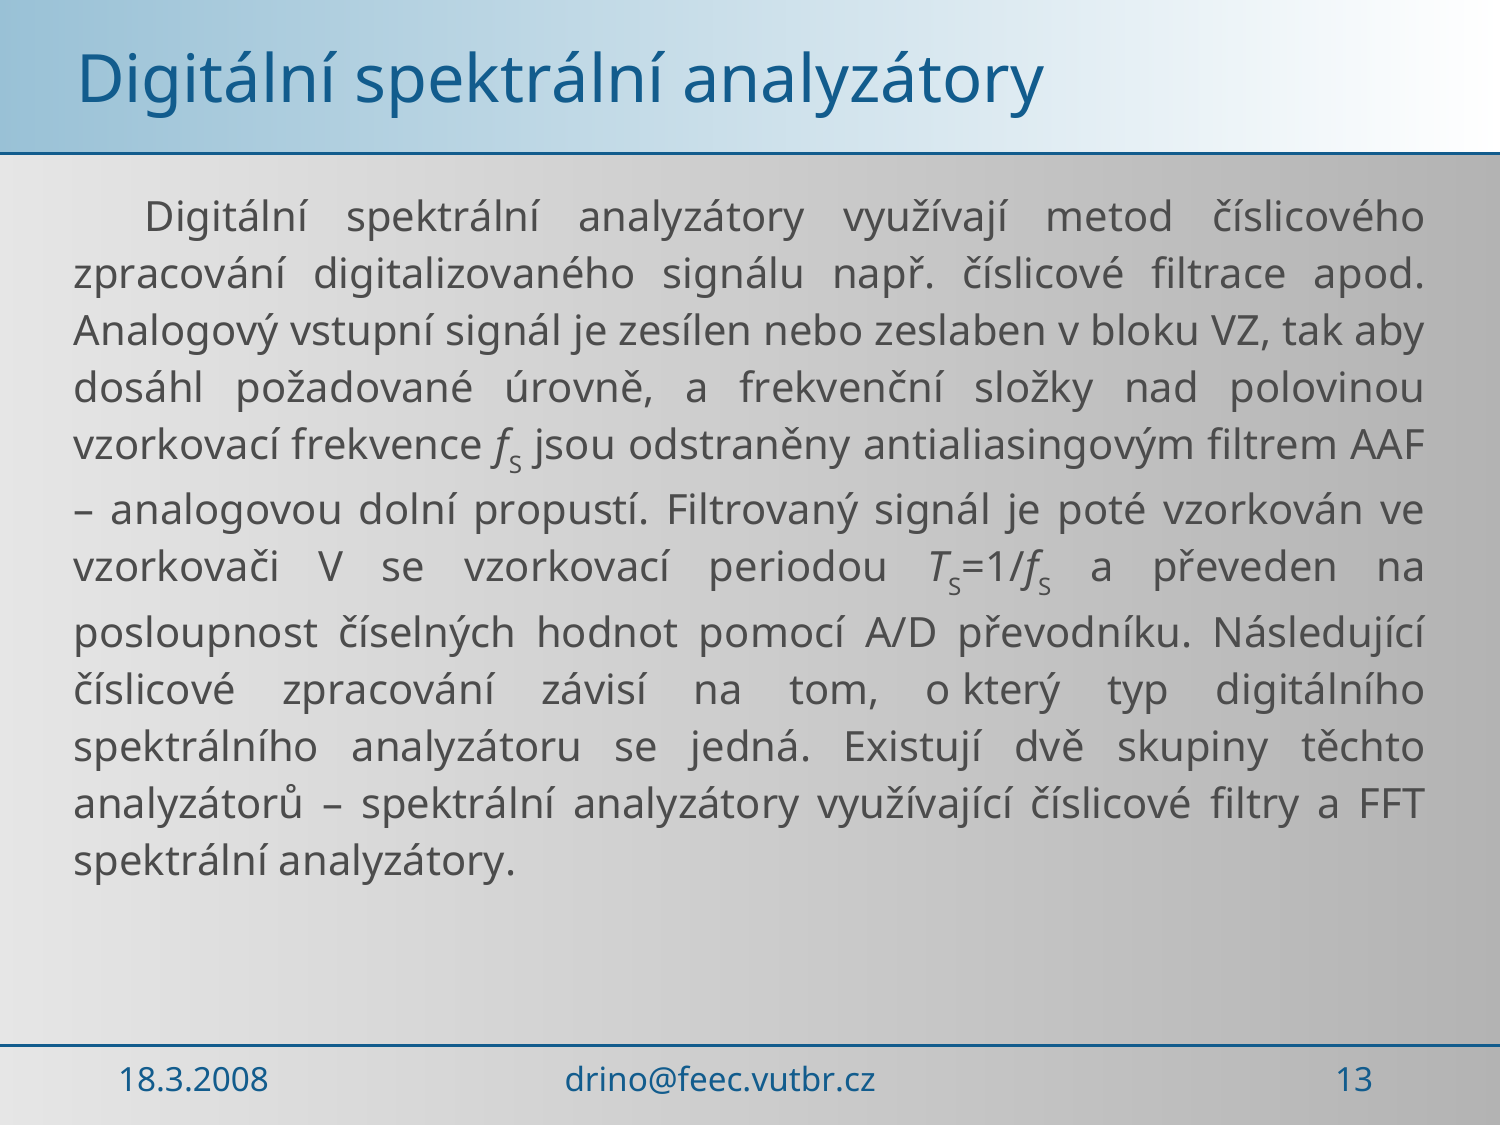

# Digitální spektrální analyzátory
Digitální spektrální analyzátory využívají metod číslicového zpracování digitalizovaného signálu např. číslicové filtrace apod. Analogový vstupní signál je zesílen nebo zeslaben v bloku VZ, tak aby dosáhl požadované úrovně, a frekvenční složky nad polovinou vzorkovací frekvence fS jsou odstraněny antialiasingovým filtrem AAF – analogovou dolní propustí. Filtrovaný signál je poté vzorkován ve vzorkovači V se vzorkovací periodou TS=1/fS a převeden na posloupnost číselných hodnot pomocí A/D převodníku. Následující číslicové zpracování závisí na tom, o který typ digitálního spektrálního analyzátoru se jedná. Existují dvě skupiny těchto analyzátorů – spektrální analyzátory využívající číslicové filtry a FFT spektrální analyzátory.
18.3.2008
drino@feec.vutbr.cz